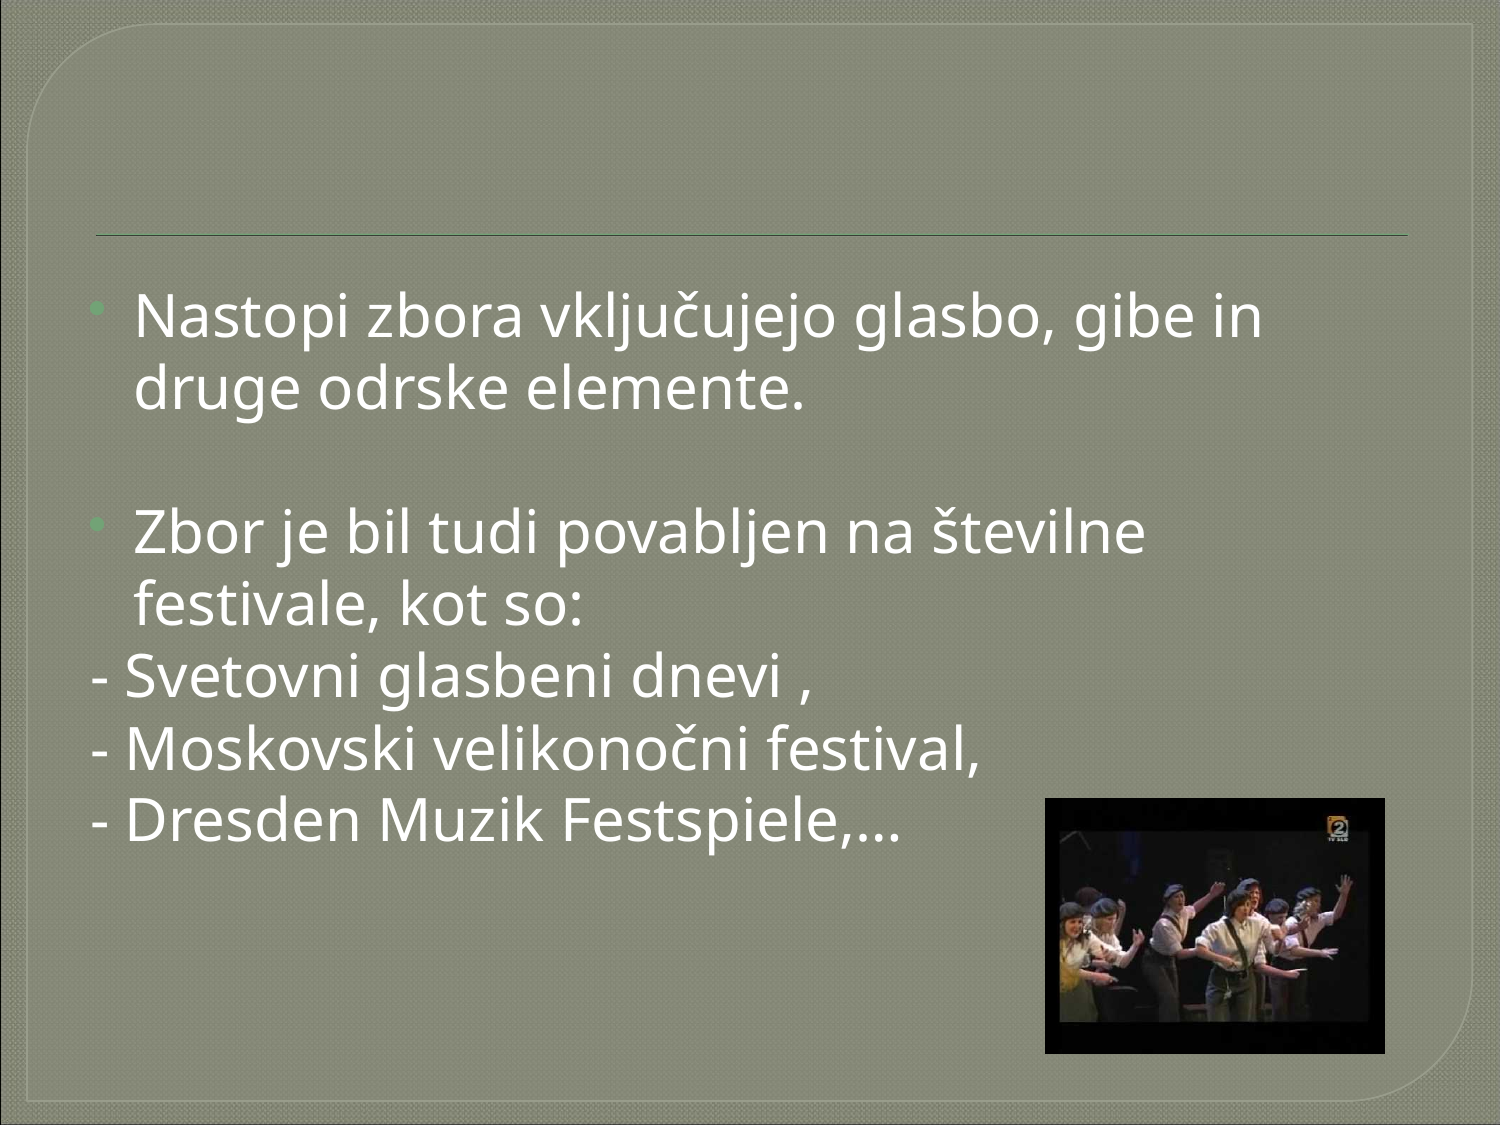

#
Nastopi zbora vključujejo glasbo, gibe in druge odrske elemente.
Zbor je bil tudi povabljen na številne festivale, kot so:
- Svetovni glasbeni dnevi ,
- Moskovski velikonočni festival,
- Dresden Muzik Festspiele,…